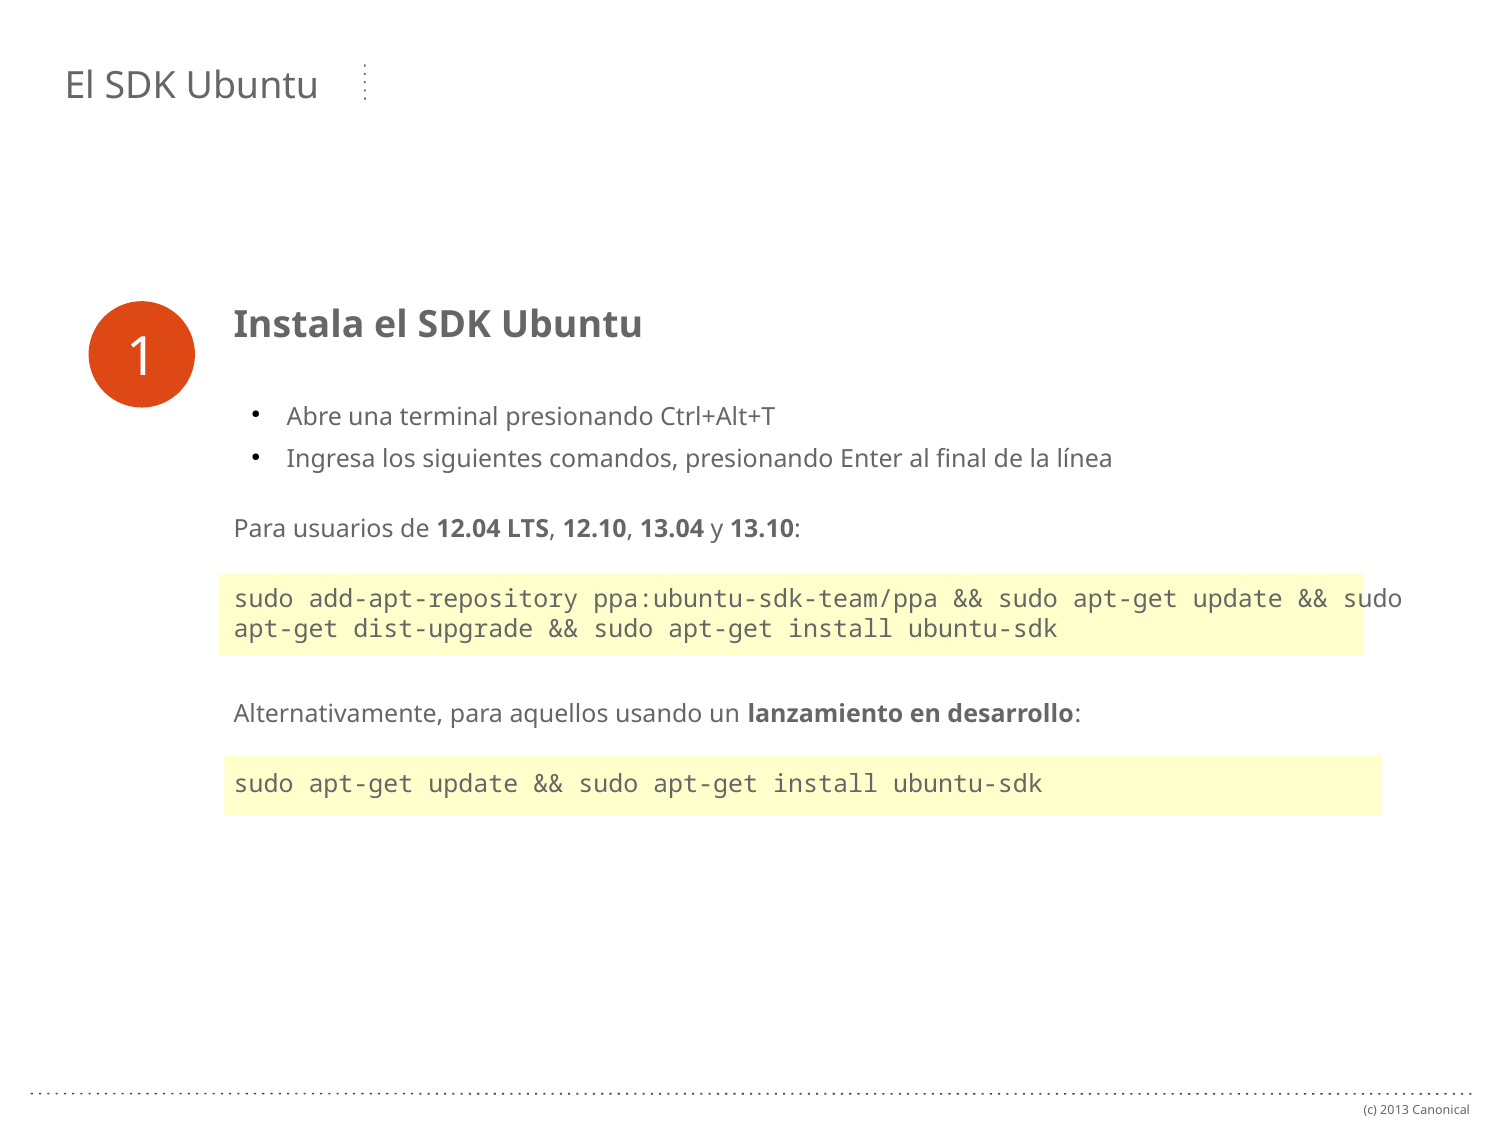

El SDK Ubuntu
# Instala el SDK Ubuntu
Abre una terminal presionando Ctrl+Alt+T
Ingresa los siguientes comandos, presionando Enter al final de la línea
Para usuarios de 12.04 LTS, 12.10, 13.04 y 13.10:
sudo add-apt-repository ppa:ubuntu-sdk-team/ppa && sudo apt-get update && sudo apt-get dist-upgrade && sudo apt-get install ubuntu-sdk
Alternativamente, para aquellos usando un lanzamiento en desarrollo:
sudo apt-get update && sudo apt-get install ubuntu-sdk
1
(c) 2013 Canonical